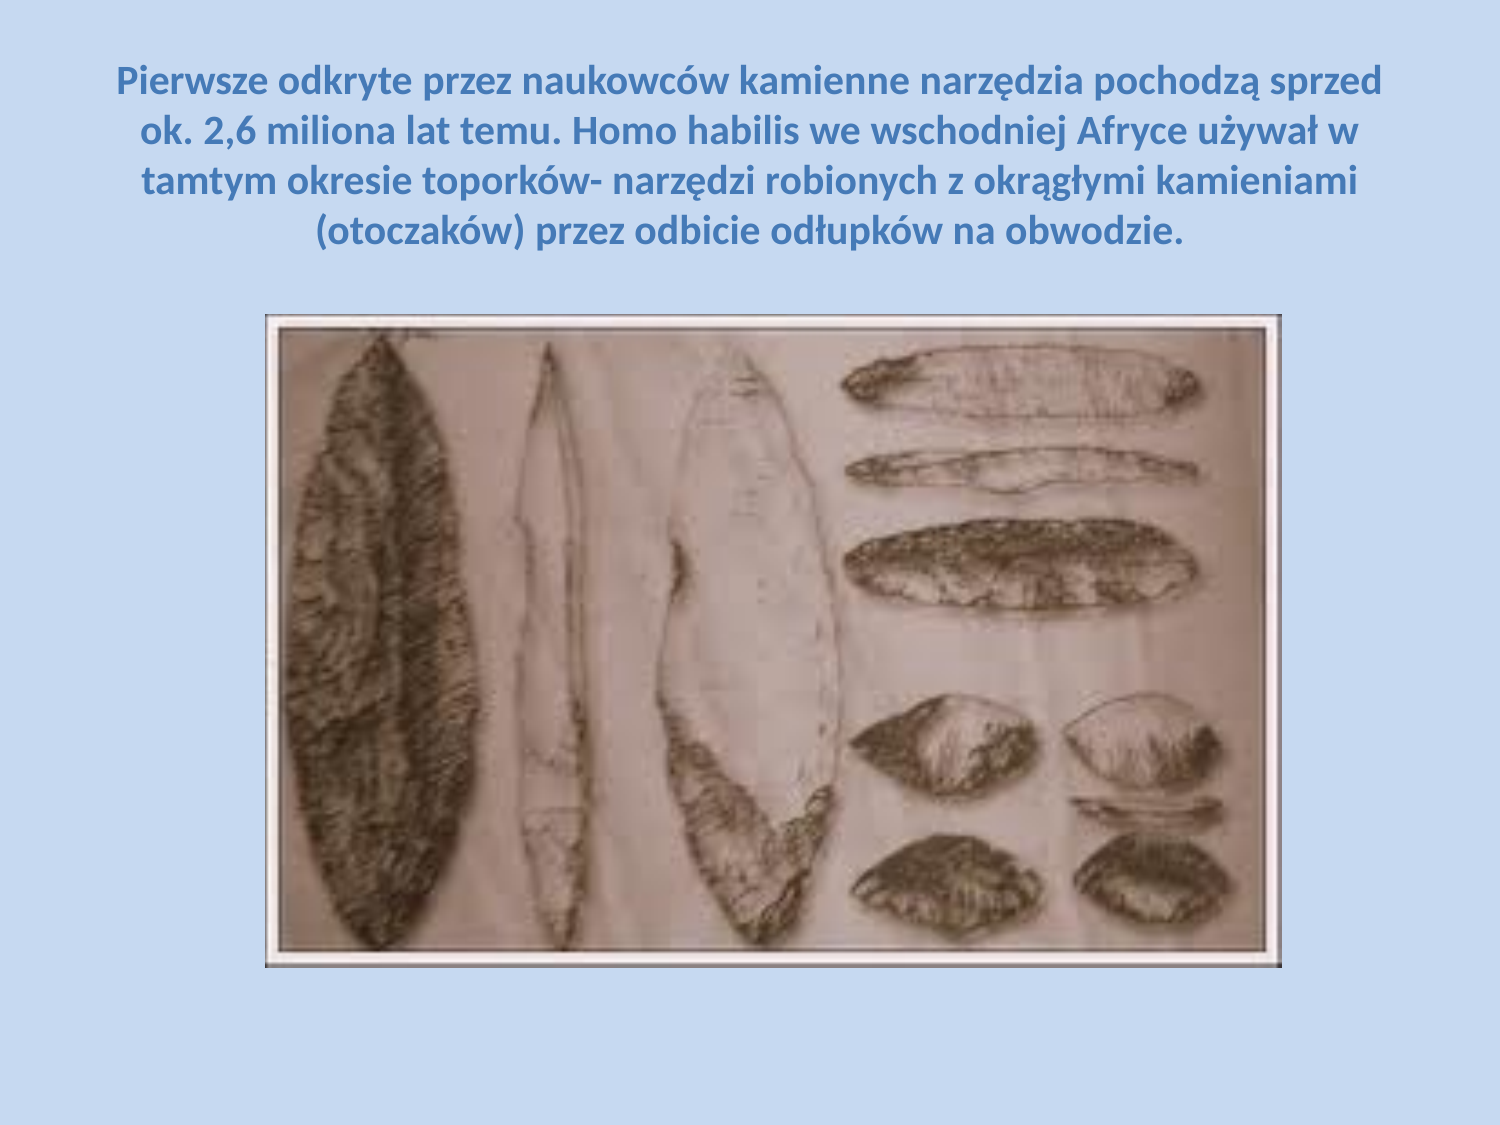

# Pierwsze odkryte przez naukowców kamienne narzędzia pochodzą sprzed ok. 2,6 miliona lat temu. Homo habilis we wschodniej Afryce używał w tamtym okresie toporków- narzędzi robionych z okrągłymi kamieniami (otoczaków) przez odbicie odłupków na obwodzie.